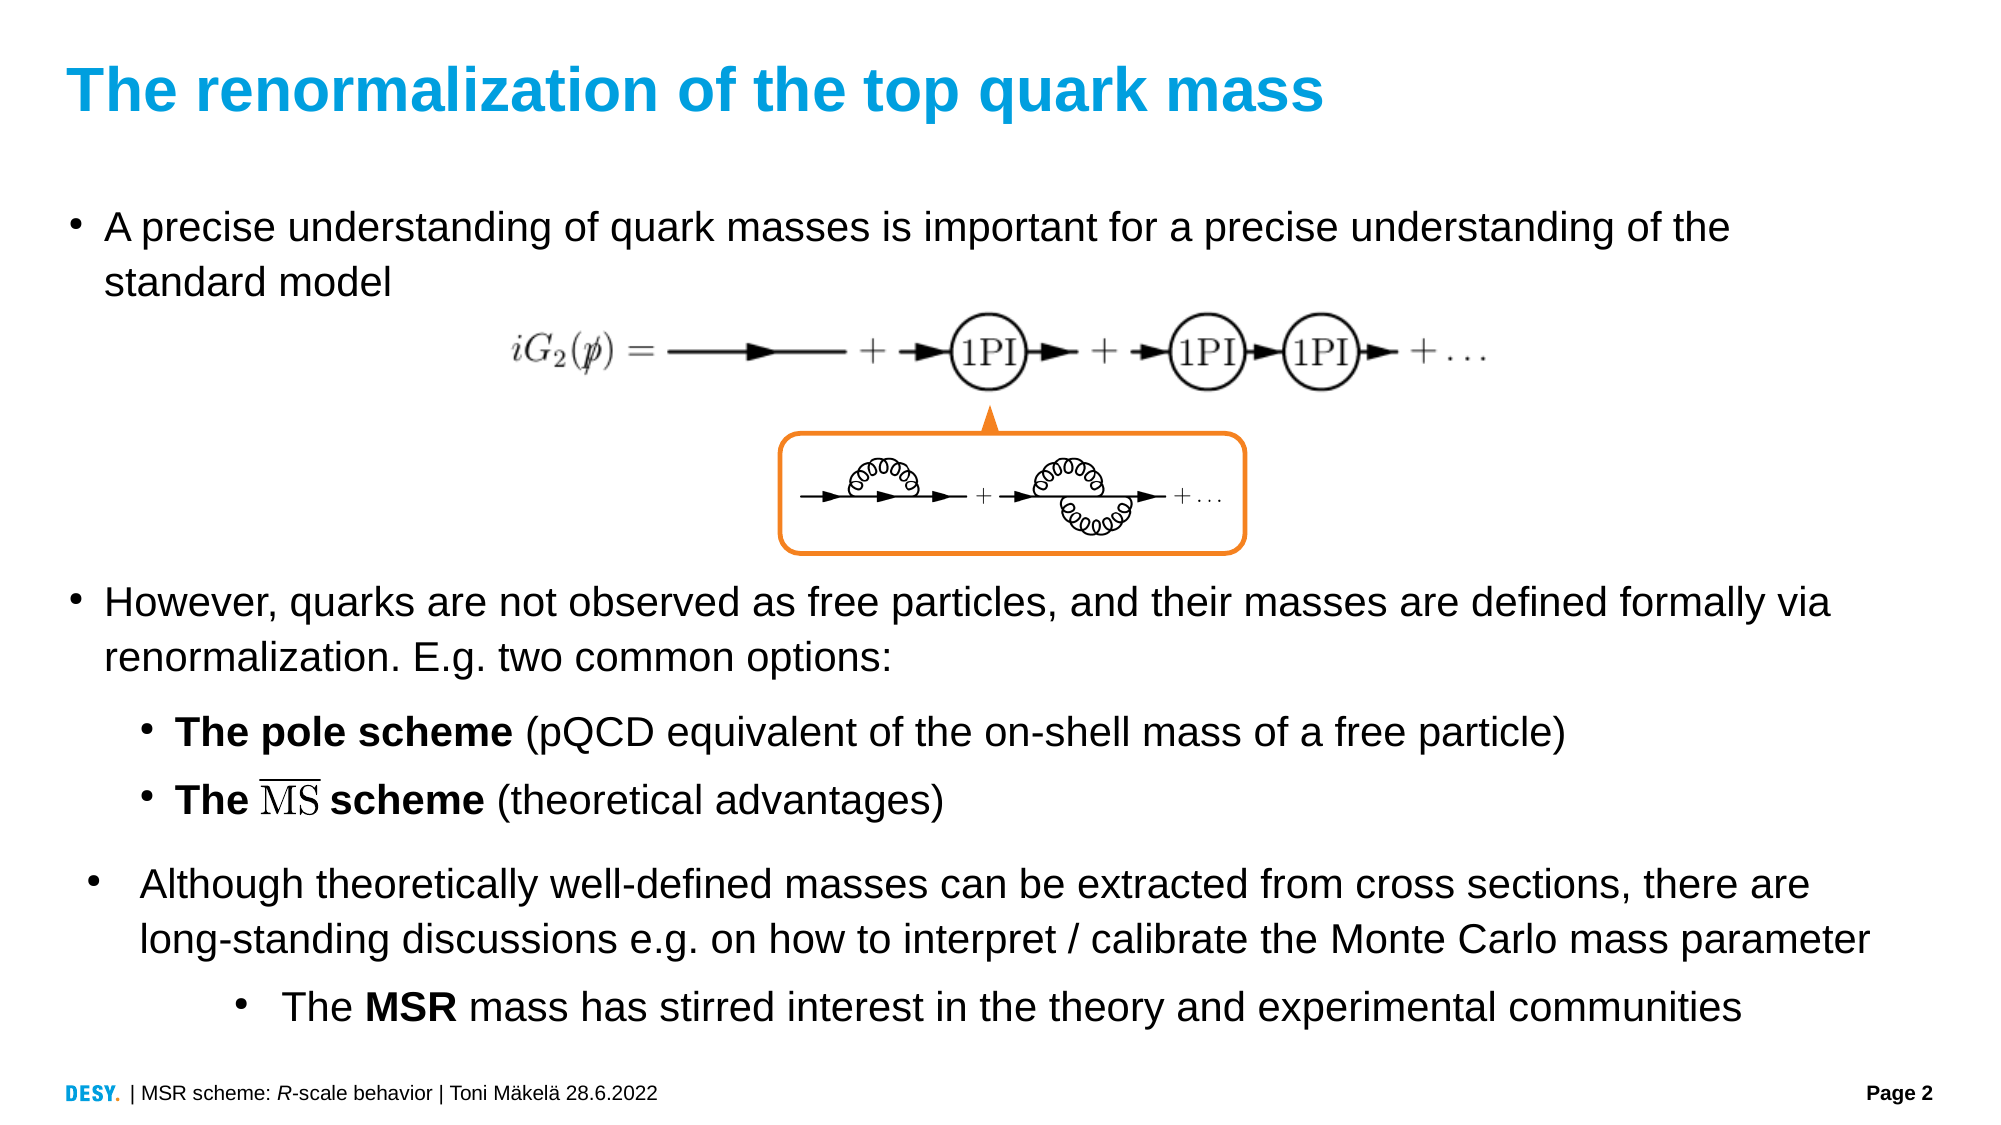

# The renormalization of the top quark mass
A precise understanding of quark masses is important for a precise understanding of the standard model
However, quarks are not observed as free particles, and their masses are defined formally via renormalization. E.g. two common options:
The pole scheme (pQCD equivalent of the on-shell mass of a free particle)
The scheme (theoretical advantages)
Although theoretically well-defined masses can be extracted from cross sections, there are long-standing discussions e.g. on how to interpret / calibrate the Monte Carlo mass parameter
The MSR mass has stirred interest in the theory and experimental communities
| MSR scheme: R-scale behavior | Toni Mäkelä 28.6.2022